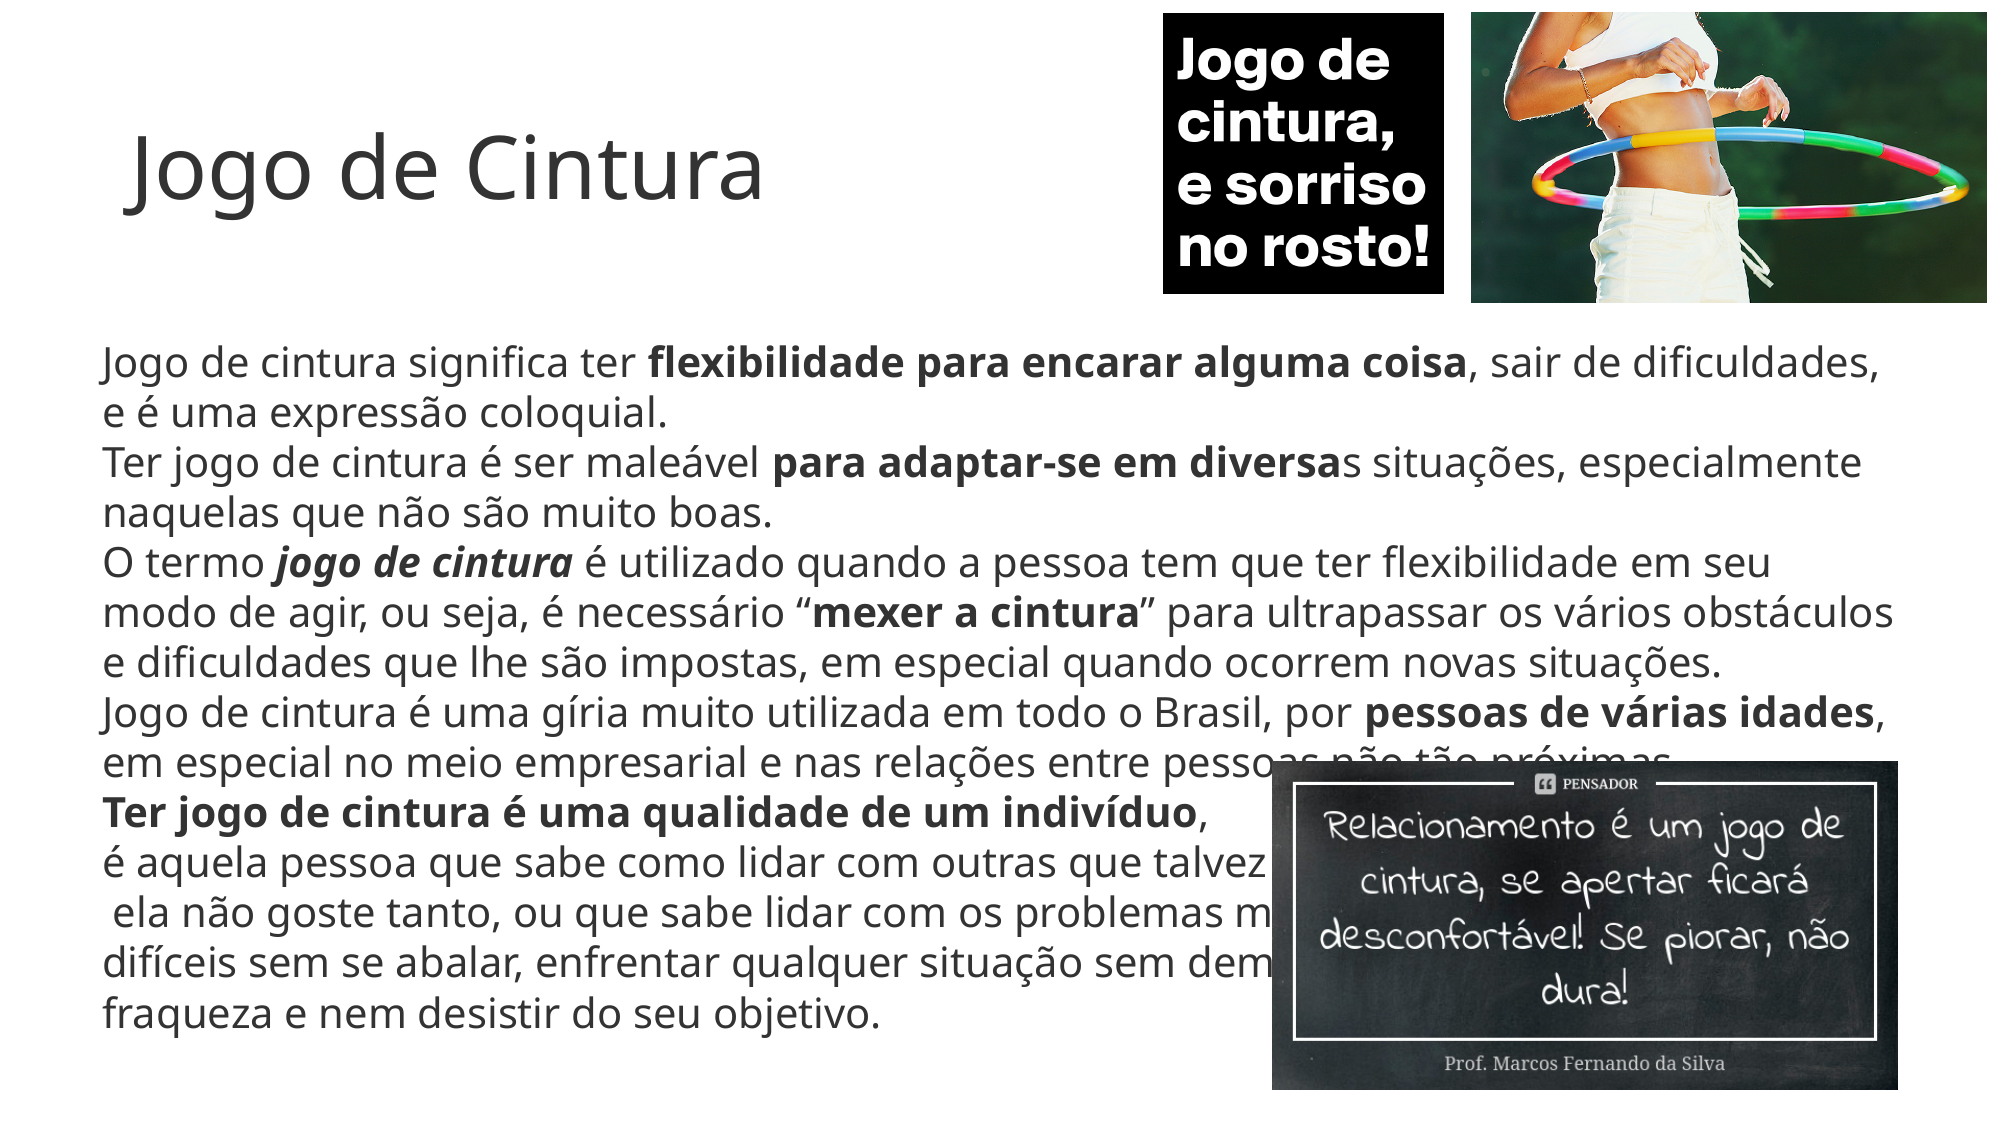

# Jogo de Cintura
Jogo de cintura significa ter flexibilidade para encarar alguma coisa, sair de dificuldades, e é uma expressão coloquial.
Ter jogo de cintura é ser maleável para adaptar-se em diversas situações, especialmente naquelas que não são muito boas.
O termo jogo de cintura é utilizado quando a pessoa tem que ter flexibilidade em seu modo de agir, ou seja, é necessário “mexer a cintura” para ultrapassar os vários obstáculos e dificuldades que lhe são impostas, em especial quando ocorrem novas situações.
Jogo de cintura é uma gíria muito utilizada em todo o Brasil, por pessoas de várias idades, em especial no meio empresarial e nas relações entre pessoas não tão próximas.
Ter jogo de cintura é uma qualidade de um indivíduo,
é aquela pessoa que sabe como lidar com outras que talvez
 ela não goste tanto, ou que sabe lidar com os problemas mais
difíceis sem se abalar, enfrentar qualquer situação sem demonstrar
fraqueza e nem desistir do seu objetivo.